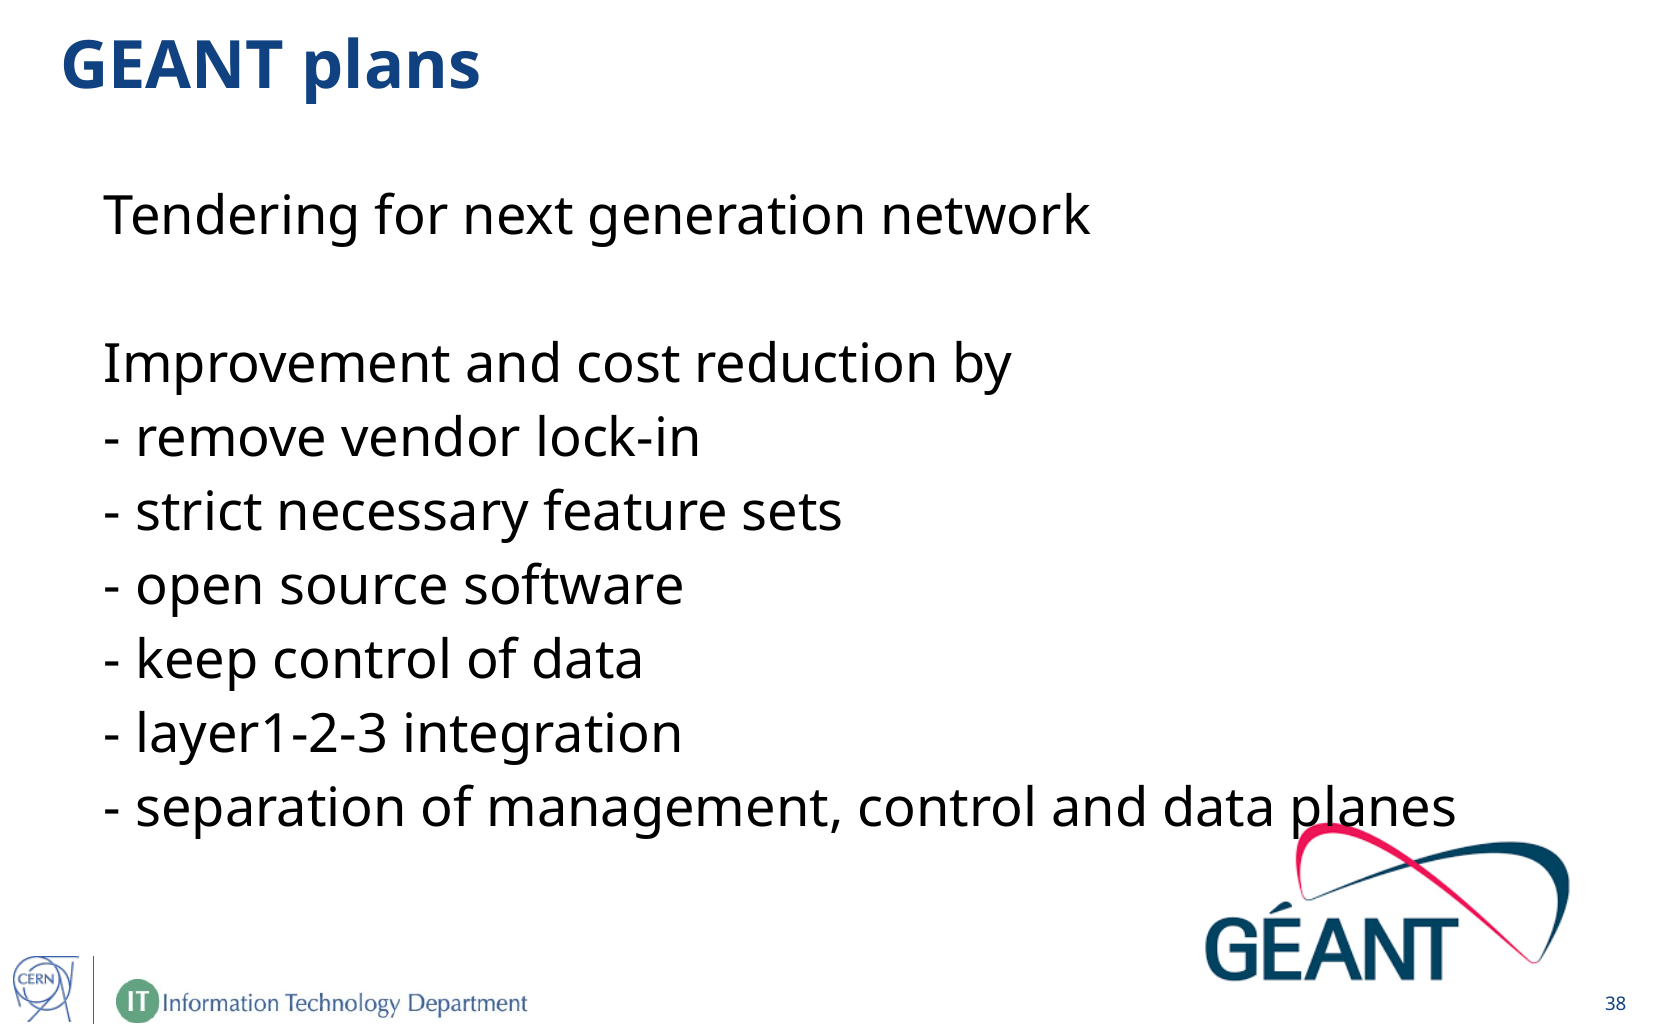

# GEANT plans
Tendering for next generation network
Improvement and cost reduction by
- remove vendor lock-in
- strict necessary feature sets
- open source software
- keep control of data
- layer1-2-3 integration
- separation of management, control and data planes